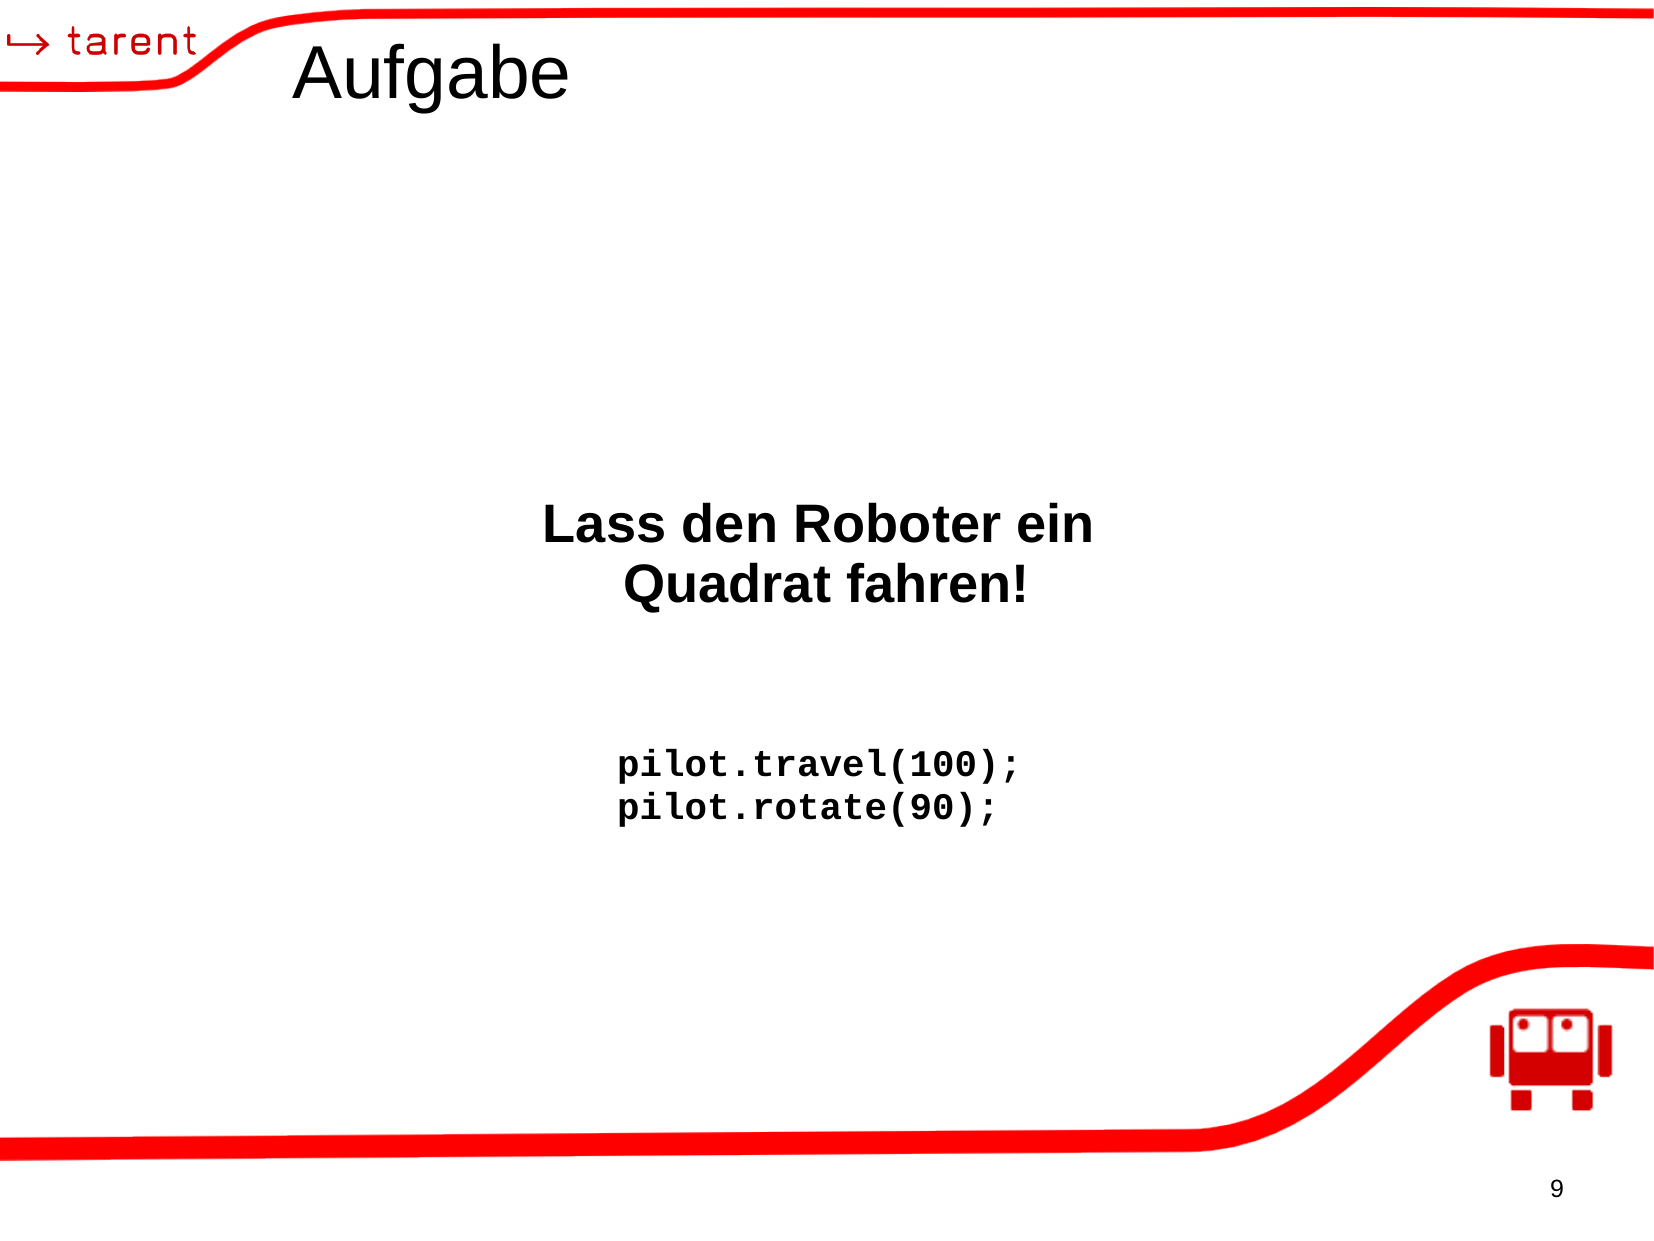

Aufgabe
Lass den Roboter ein
Quadrat fahren!
pilot.travel(100);
pilot.rotate(90);